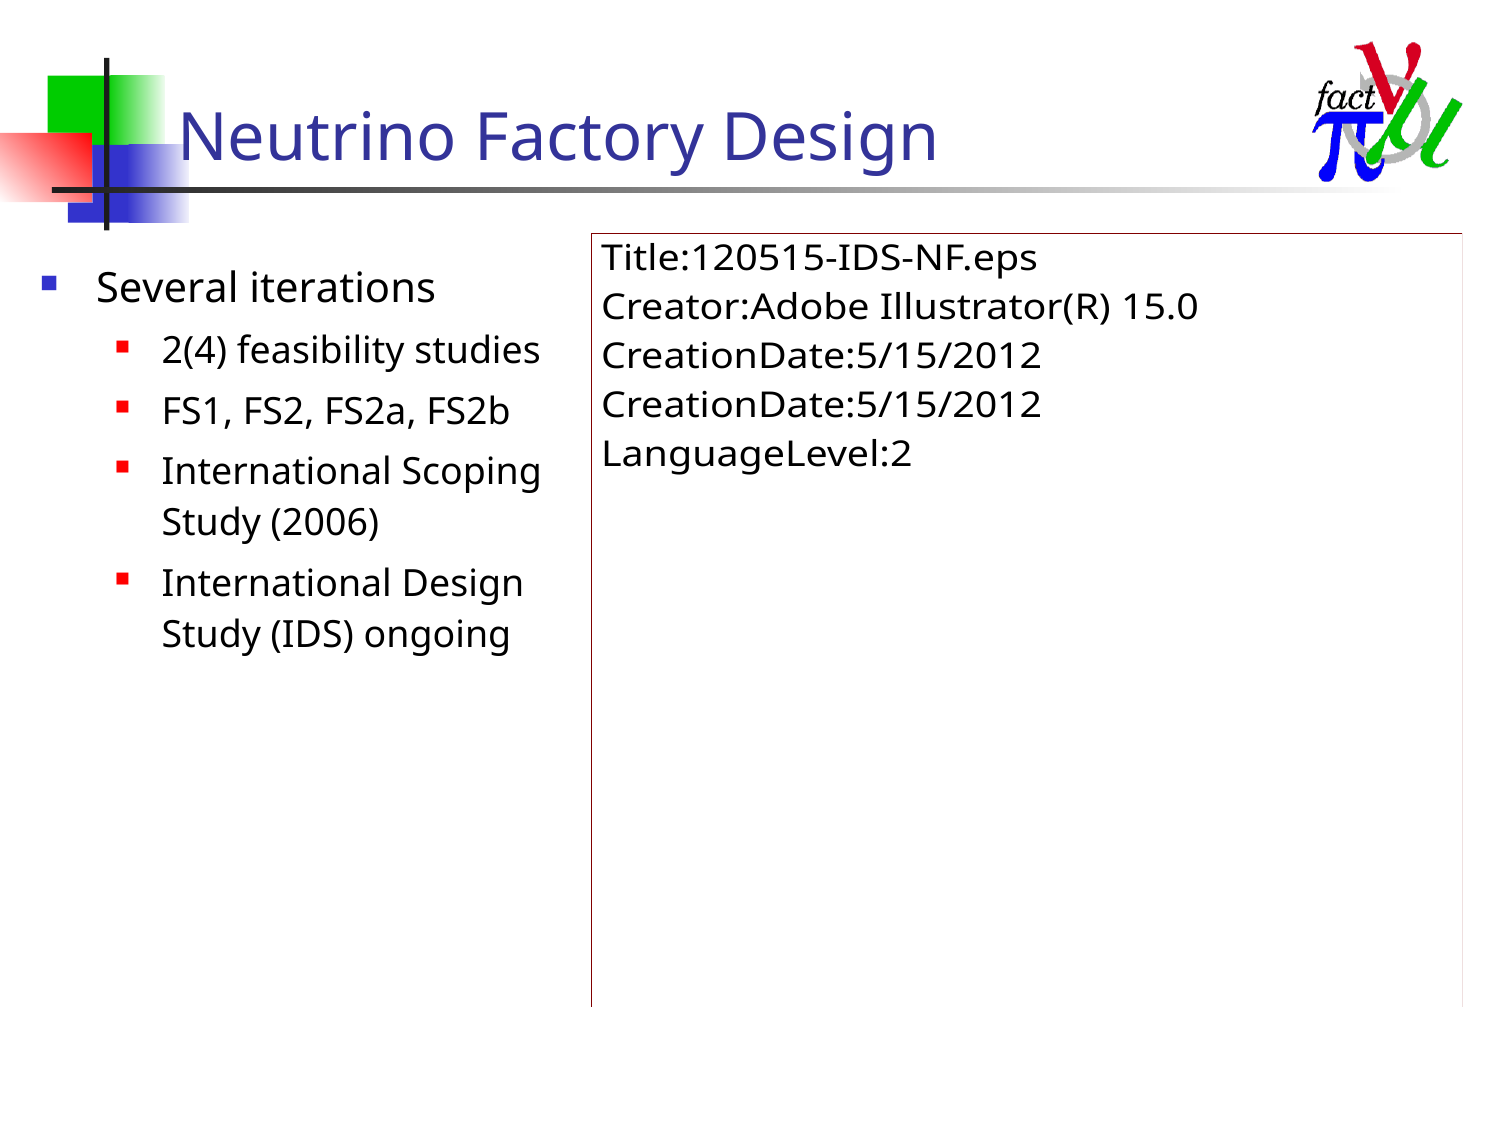

# Neutrino Factory Design
Several iterations
2(4) feasibility studies
FS1, FS2, FS2a, FS2b
International Scoping Study (2006)
International Design Study (IDS) ongoing